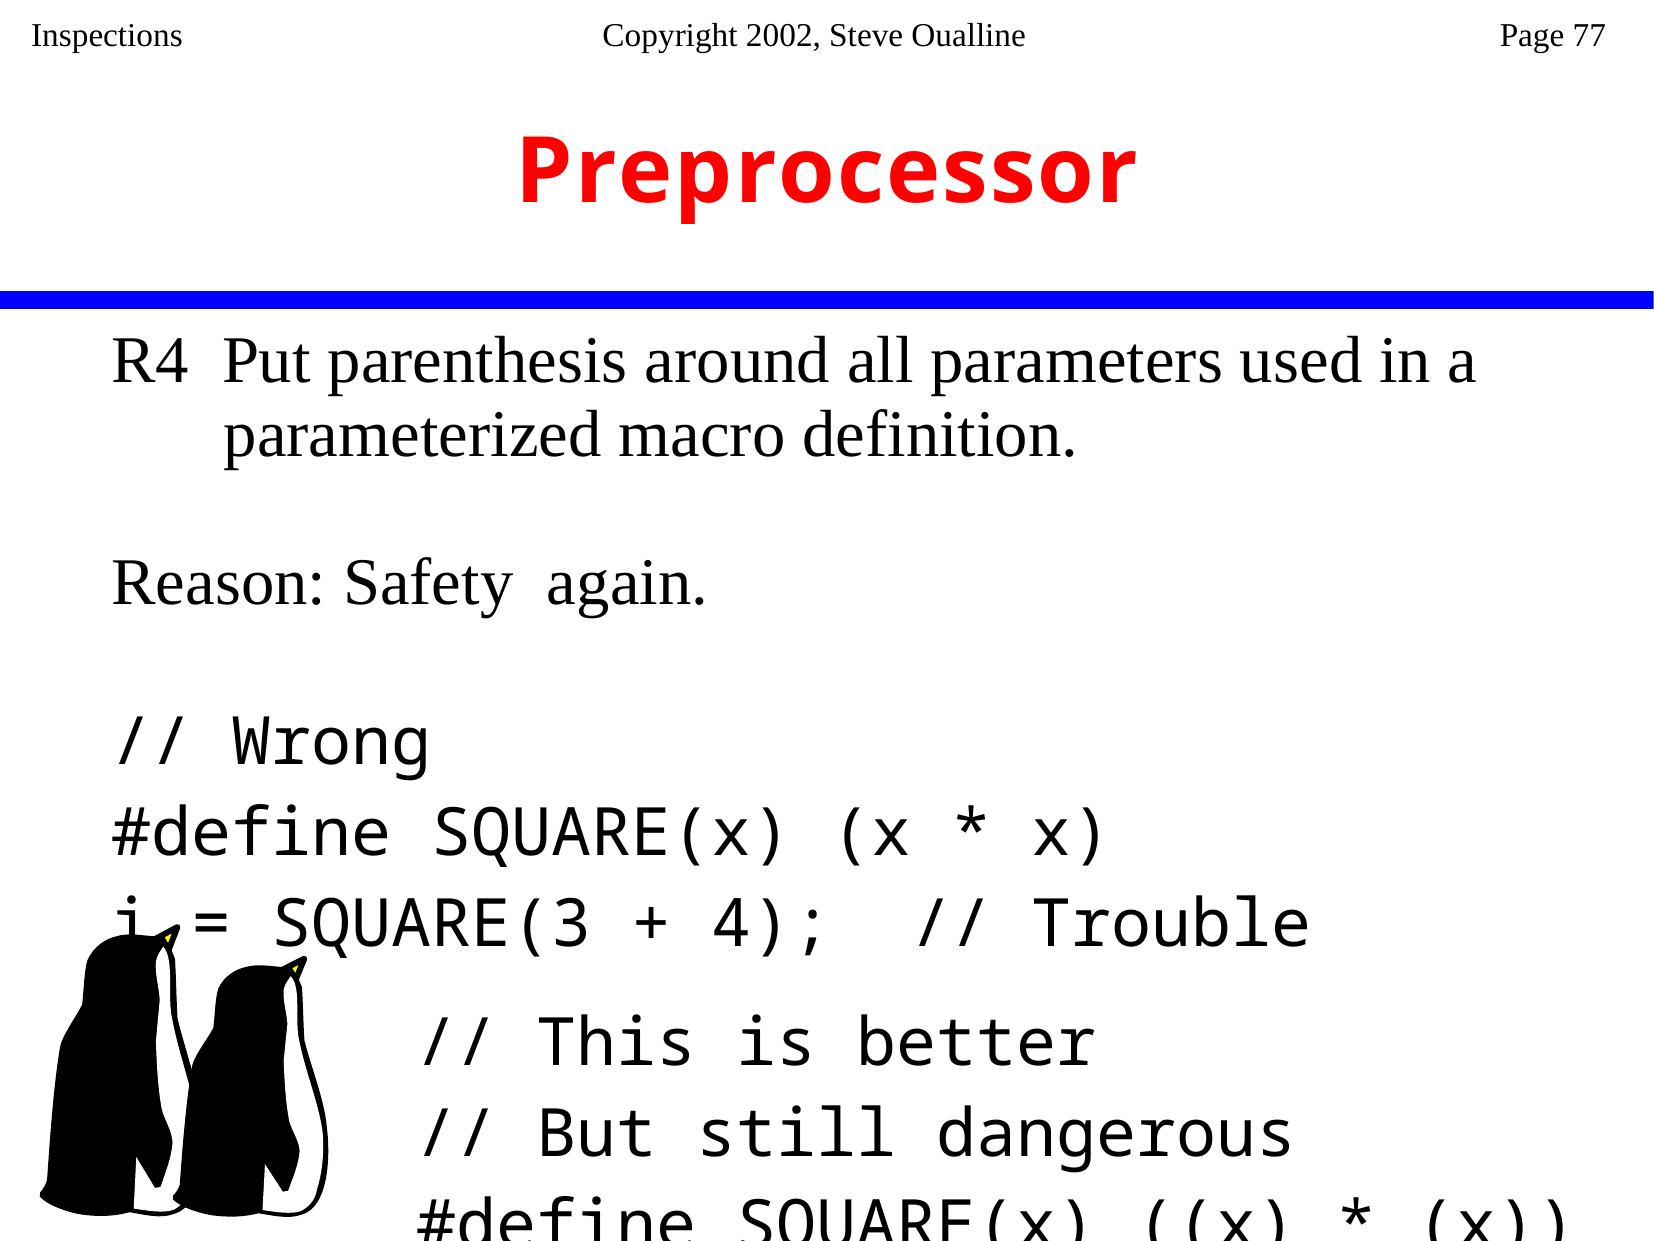

# Preprocessor
R4	Put parenthesis around all parameters used in a parameterized macro definition.
Reason: Safety again.
// Wrong
#define SQUARE(x) (x * x)
i = SQUARE(3 + 4); // Trouble
// This is better
// But still dangerous
#define SQUARE(x) ((x) * (x))